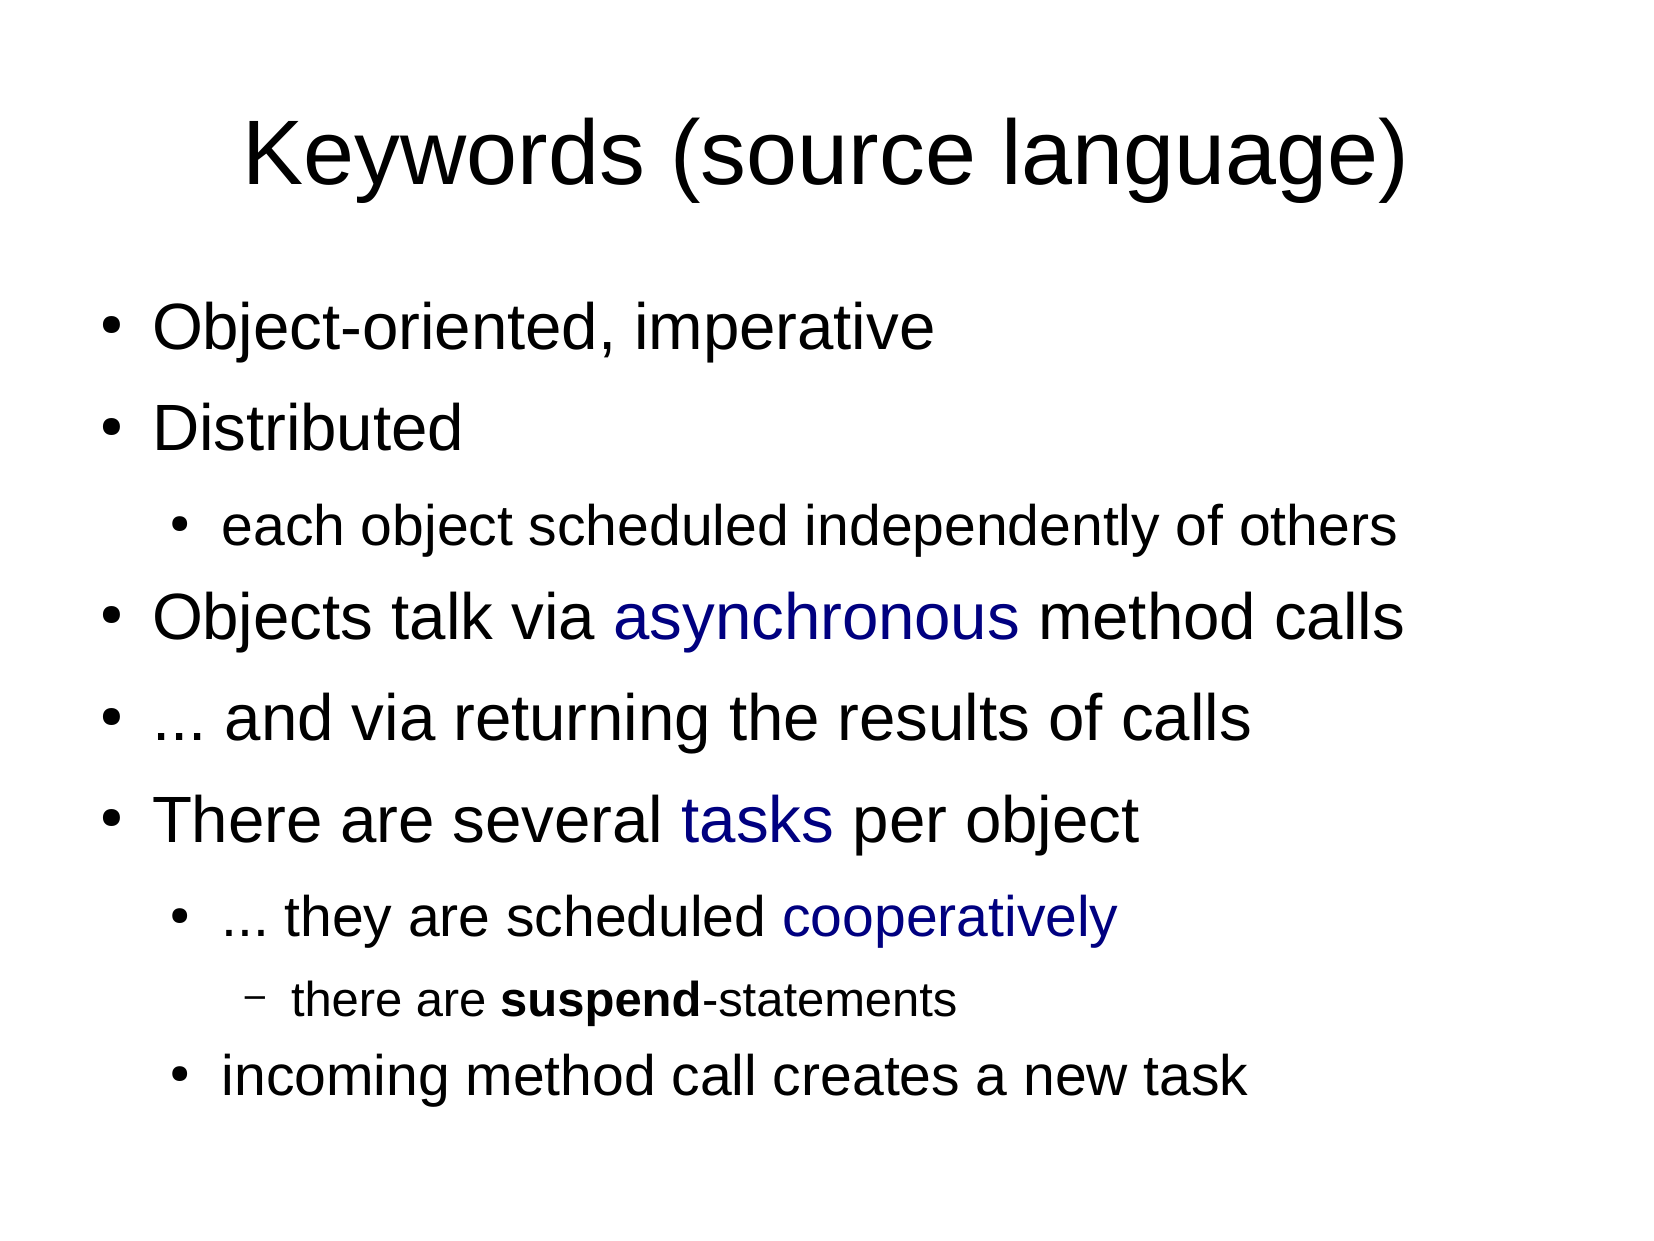

# Keywords (source language)
Object-oriented, imperative
Distributed
each object scheduled independently of others
Objects talk via asynchronous method calls
... and via returning the results of calls
There are several tasks per object
... they are scheduled cooperatively
there are suspend-statements
incoming method call creates a new task